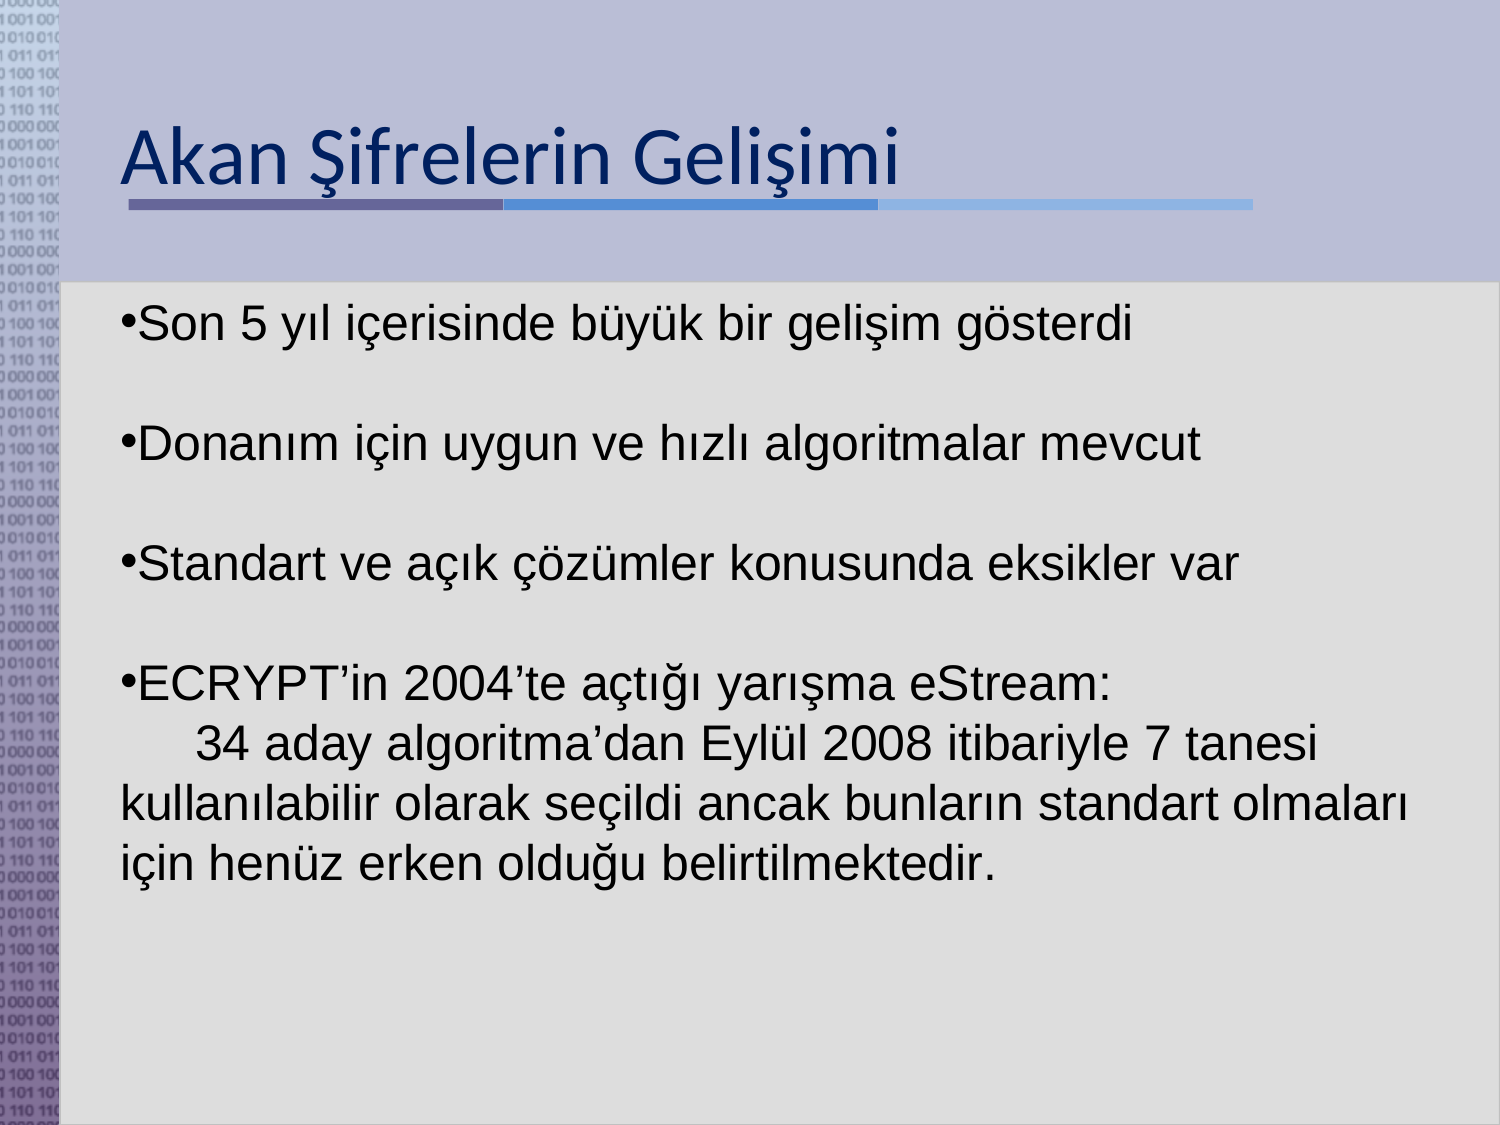

Akan Şifrelerin Gelişimi
Son 5 yıl içerisinde büyük bir gelişim gösterdi
Donanım için uygun ve hızlı algoritmalar mevcut
Standart ve açık çözümler konusunda eksikler var
ECRYPT’in 2004’te açtığı yarışma eStream:
	34 aday algoritma’dan Eylül 2008 itibariyle 7 tanesi kullanılabilir olarak seçildi ancak bunların standart olmaları için henüz erken olduğu belirtilmektedir.